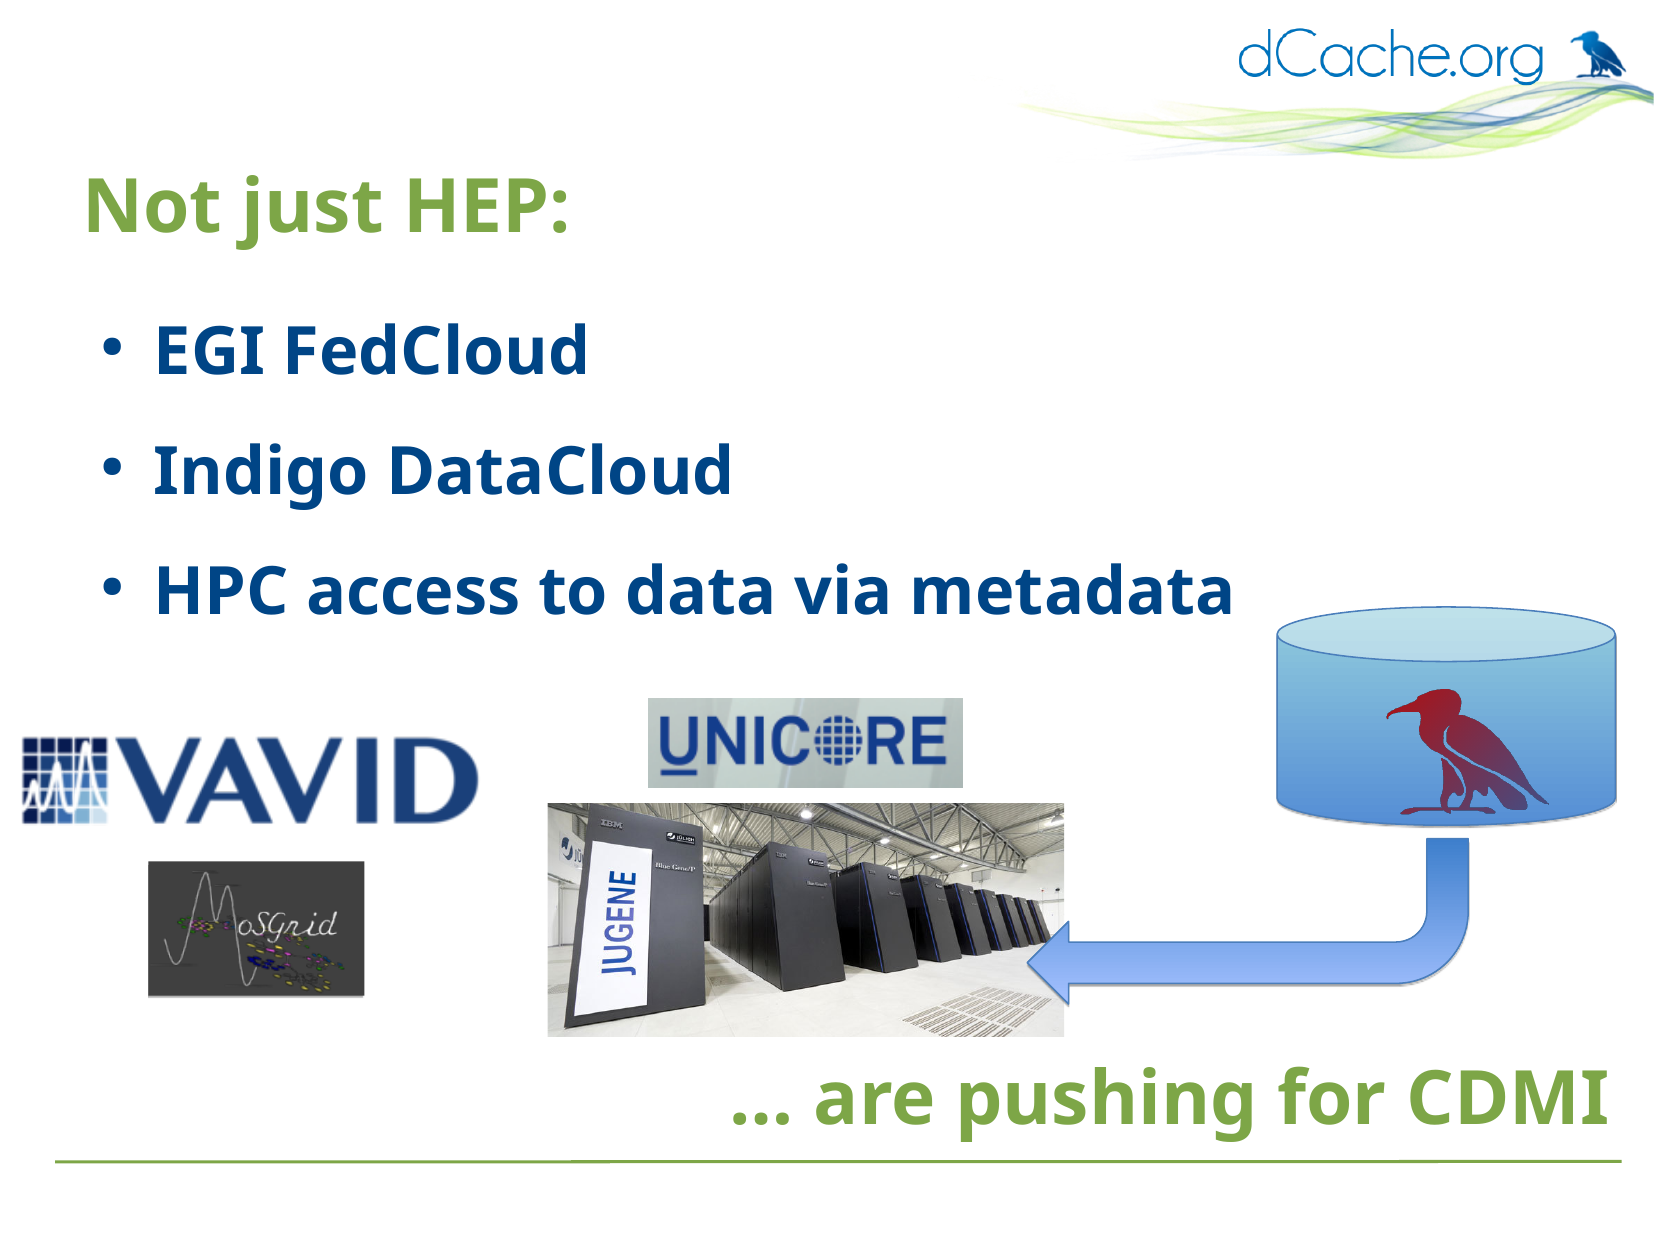

# Not just HEP:
EGI FedCloud
Indigo DataCloud
HPC access to data via metadata
… are pushing for CDMI